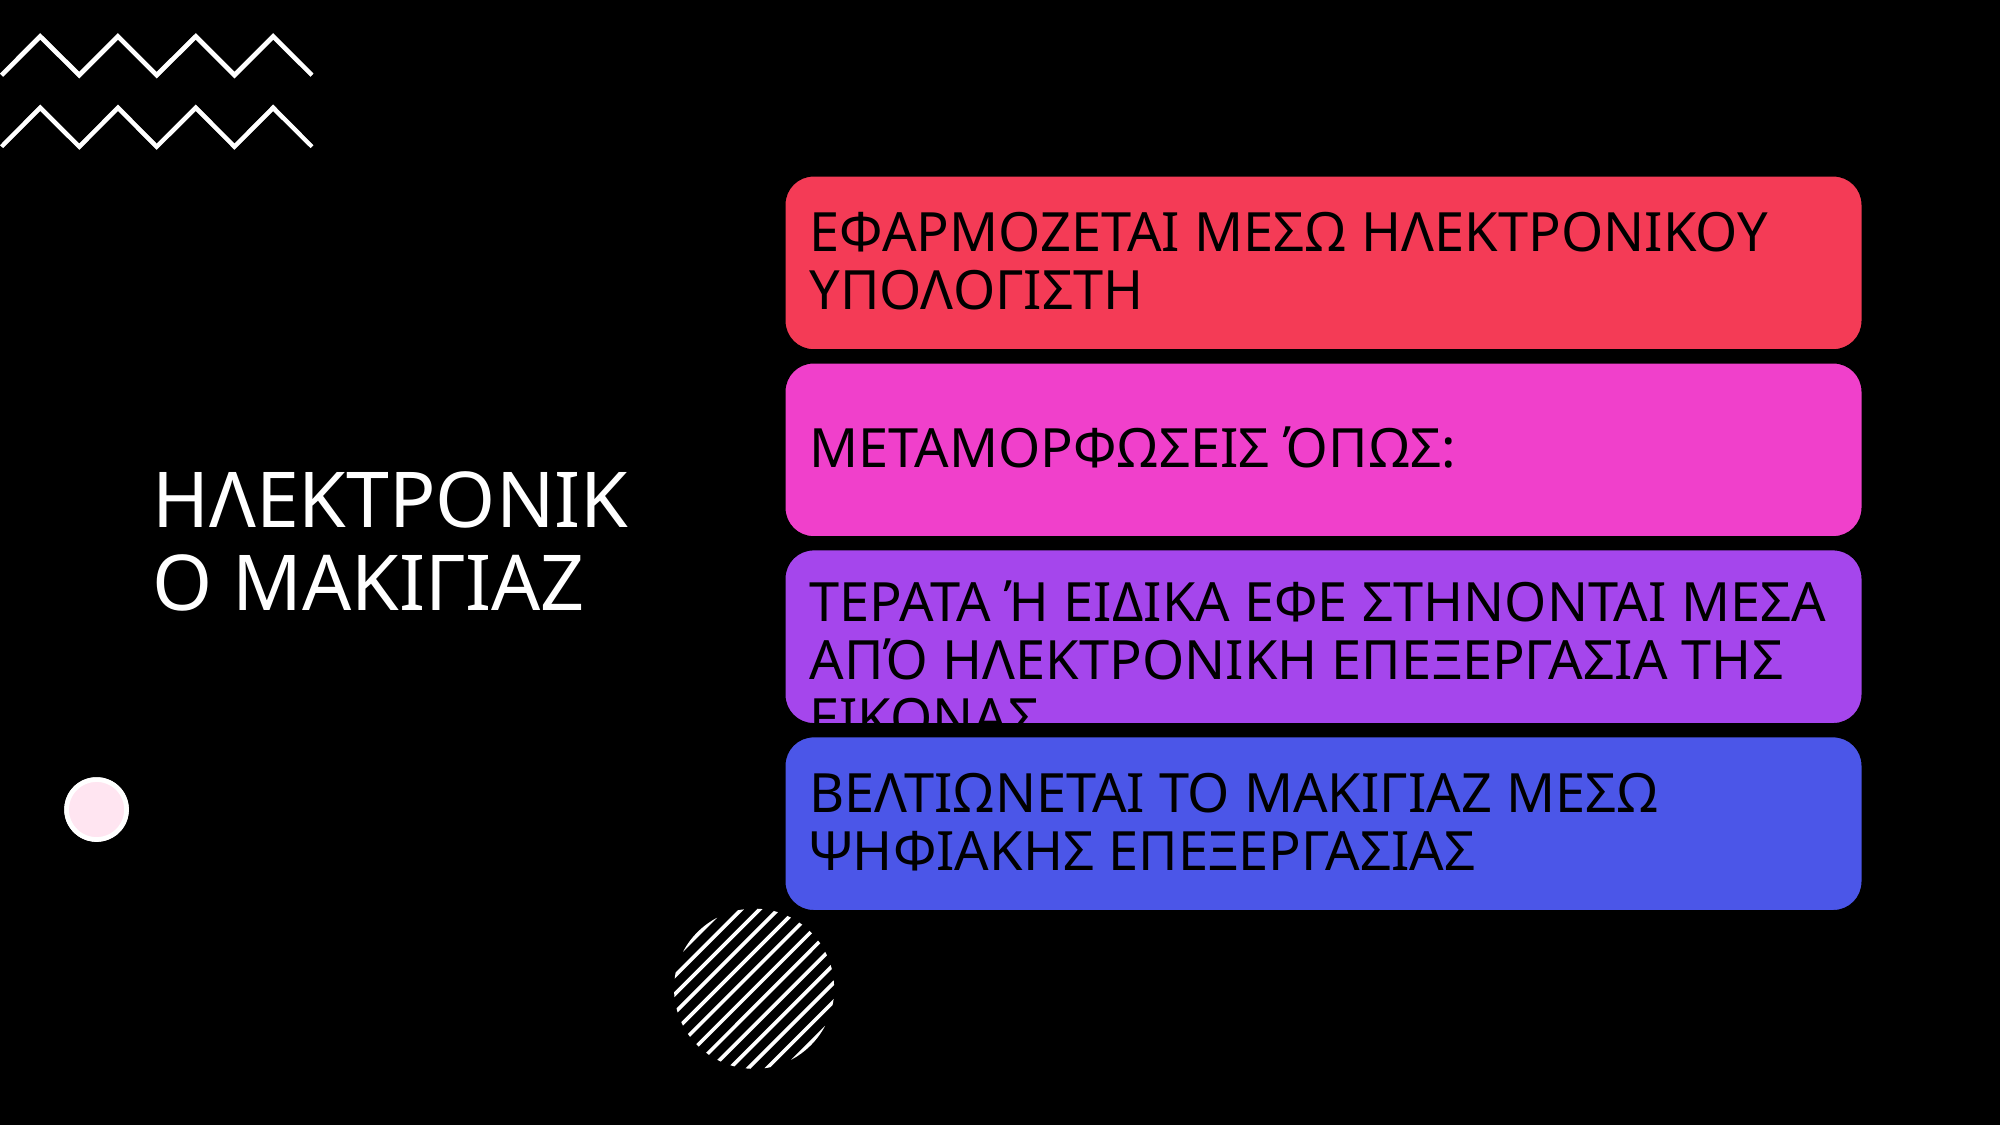

ΕΦΑΡΜΟΖΕΤΑΙ ΜΕΣΩ ΗΛΕΚΤΡΟΝΙΚΟΥ ΥΠΟΛΟΓΙΣΤΗ
ΜΕΤΑΜΟΡΦΩΣΕΙΣ ΌΠΩΣ:
ΤΕΡΑΤΑ Ή ΕΙΔΙΚΑ ΕΦΕ ΣΤΗΝΟΝΤΑΙ ΜΕΣΑ ΑΠΌ ΗΛΕΚΤΡΟΝΙΚΗ ΕΠΕΞΕΡΓΑΣΙΑ ΤΗΣ ΕΙΚΟΝΑΣ
ΒΕΛΤΙΩΝΕΤΑΙ ΤΟ ΜΑΚΙΓΙΑΖ ΜΕΣΩ ΨΗΦΙΑΚΗΣ ΕΠΕΞΕΡΓΑΣΙΑΣ
# ΗΛΕΚΤΡΟΝΙΚΟ ΜΑΚΙΓΙΑΖ